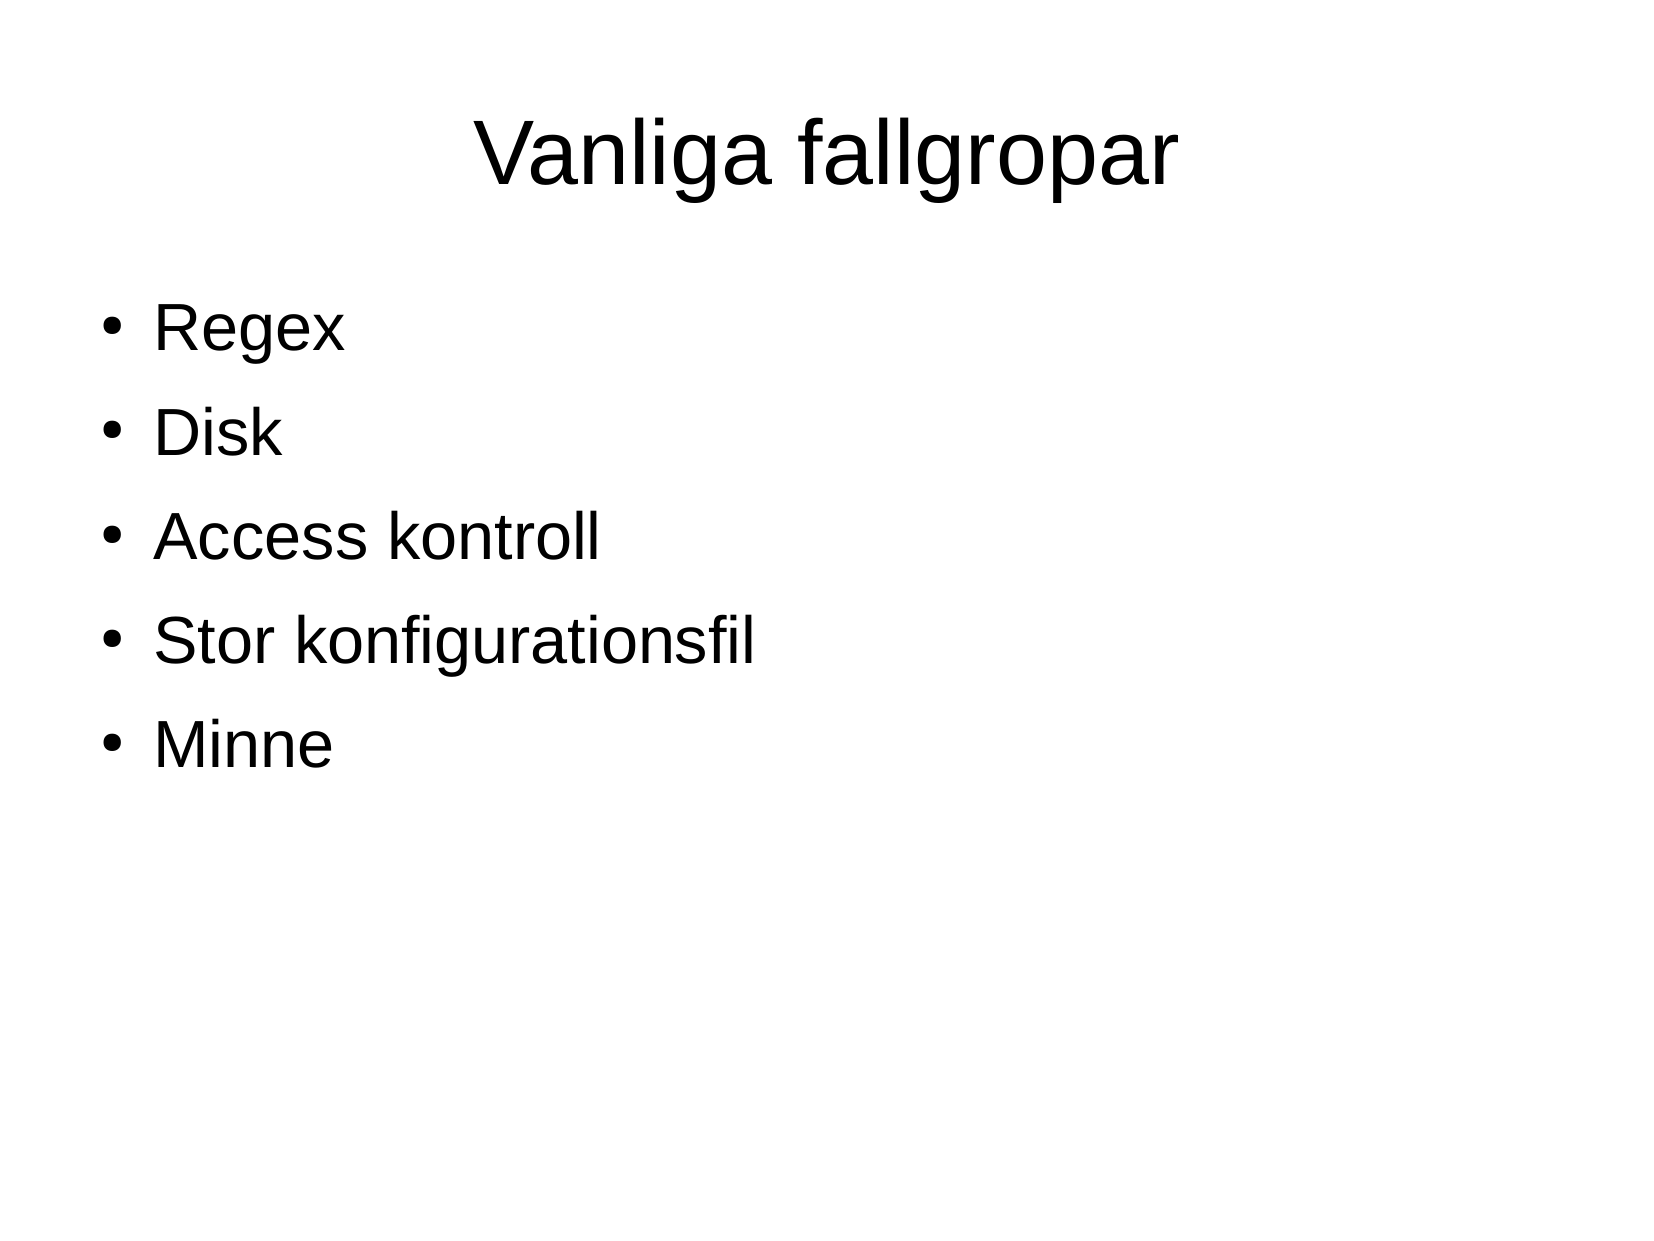

# Vanliga fallgropar
Regex
Disk
Access kontroll
Stor konfigurationsfil
Minne